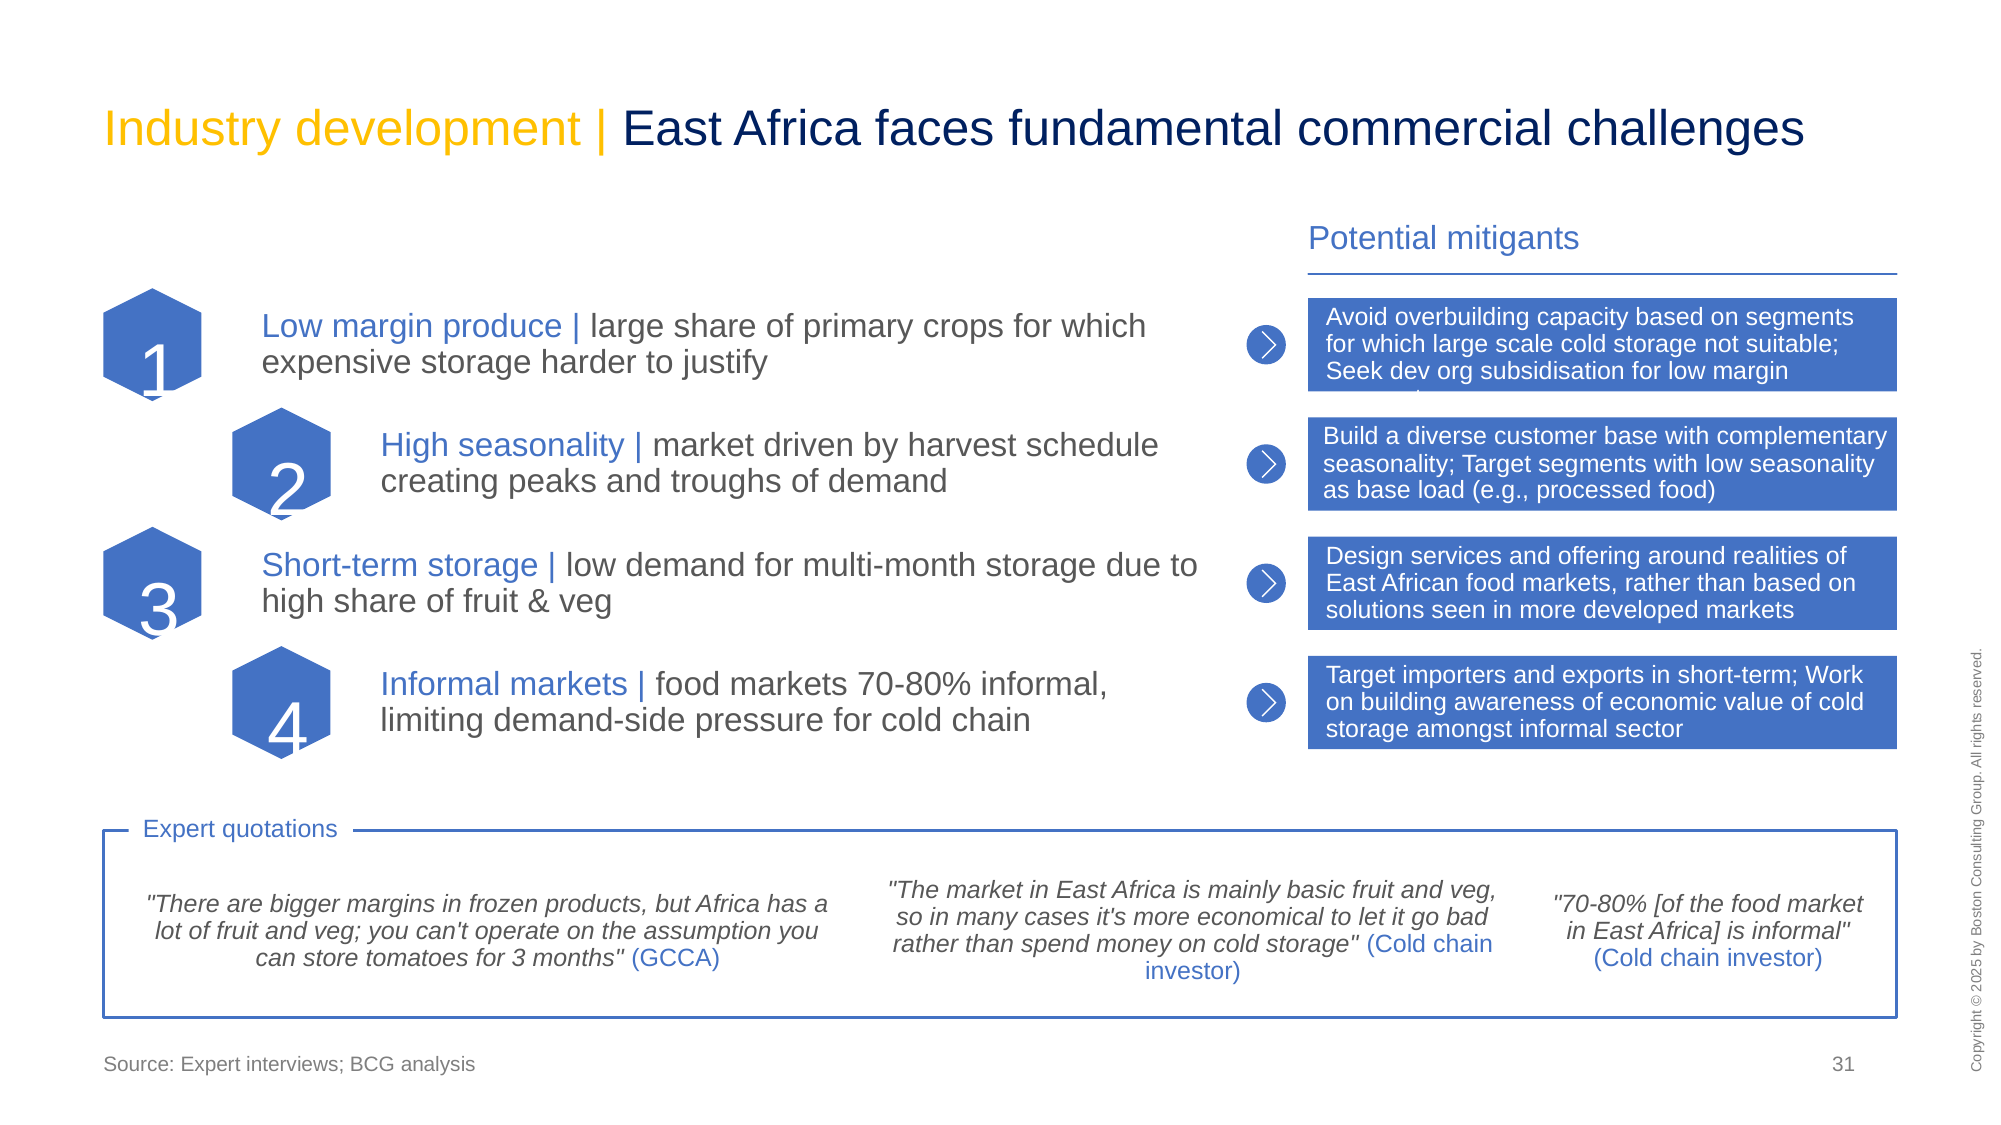

# Industry development | East Africa faces fundamental commercial challenges
Potential mitigants
1
Avoid overbuilding capacity based on segments for which large scale cold storage not suitable; Seek dev org subsidisation for low margin segments
Low margin produce | large share of primary crops for which expensive storage harder to justify
2
Build a diverse customer base with complementary seasonality; Target segments with low seasonality as base load (e.g., processed food)
High seasonality | market driven by harvest schedule creating peaks and troughs of demand
3
Design services and offering around realities of East African food markets, rather than based on solutions seen in more developed markets
Short-term storage | low demand for multi-month storage due to high share of fruit & veg
4
Target importers and exports in short-term; Work on building awareness of economic value of cold storage amongst informal sector
Informal markets | food markets 70-80% informal, limiting demand-side pressure for cold chain
Expert quotations
"There are bigger margins in frozen products, but Africa has a lot of fruit and veg; you can't operate on the assumption you can store tomatoes for 3 months" (GCCA)
"The market in East Africa is mainly basic fruit and veg, so in many cases it's more economical to let it go bad rather than spend money on cold storage" (Cold chain investor)
"70-80% [of the food market in East Africa] is informal" (Cold chain investor)
Source: Expert interviews; BCG analysis